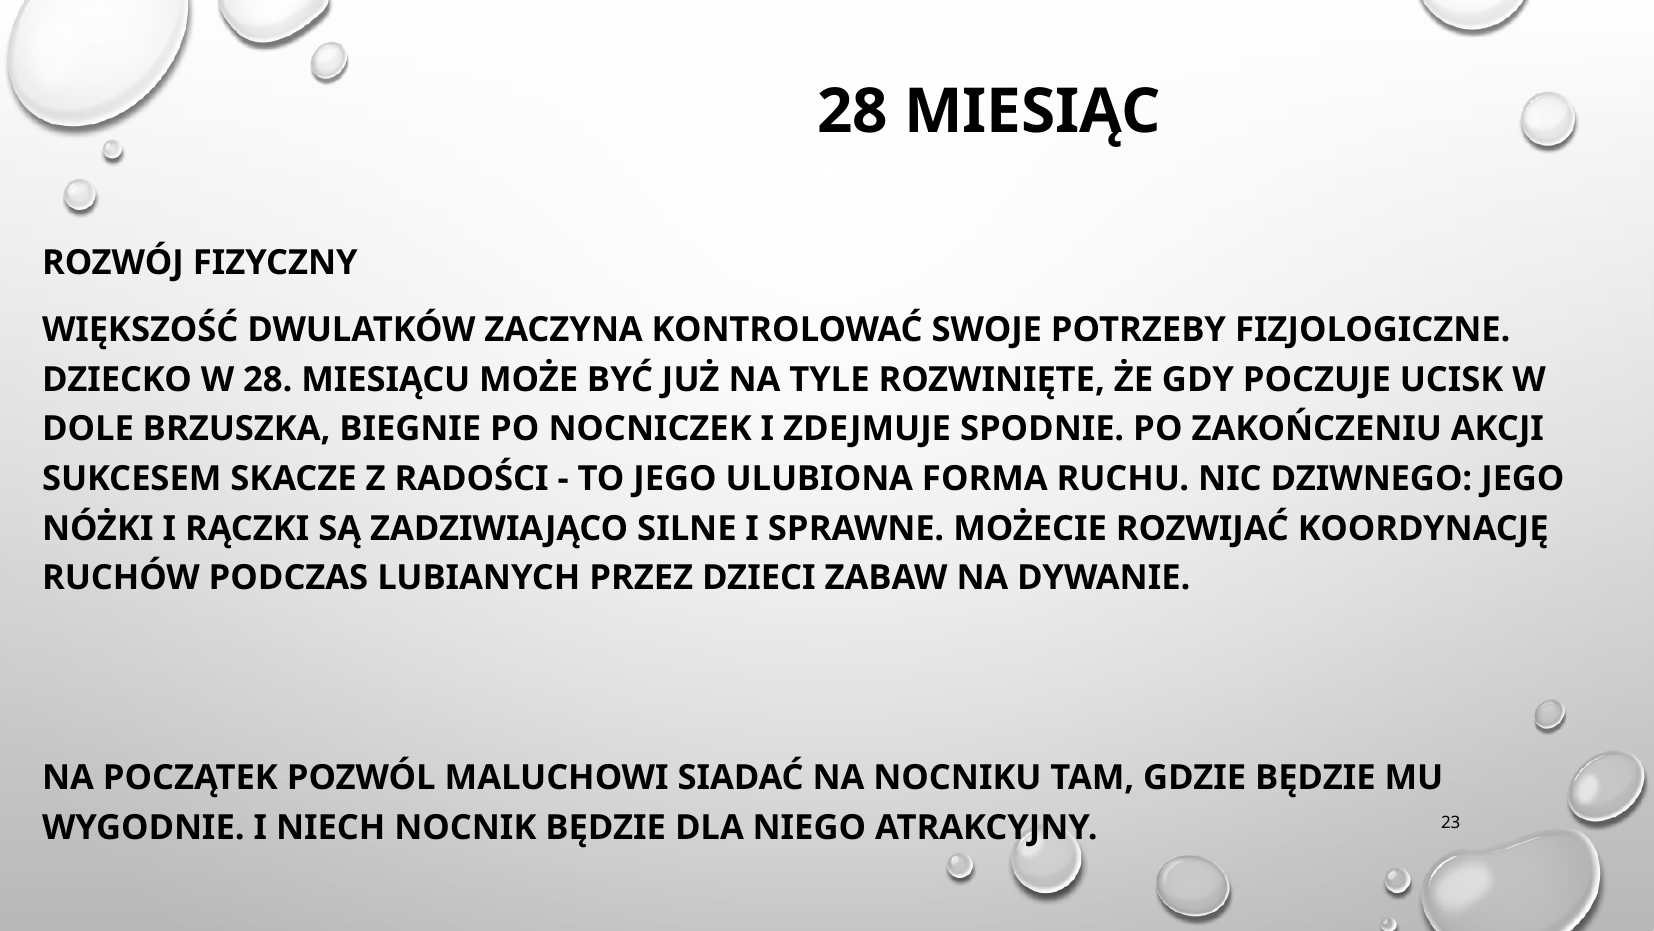

# 28 miesiąc
Rozwój fizyczny
Większość dwulatków zaczyna kontrolować swoje potrzeby fizjologiczne. Dziecko w 28. miesiącu może być już na tyle rozwinięte, że gdy poczuje ucisk w dole brzuszka, biegnie po nocniczek i zdejmuje spodnie. Po zakończeniu akcji sukcesem skacze z radości - to jego ulubiona forma ruchu. Nic dziwnego: jego nóżki i rączki są zadziwiająco silne i sprawne. Możecie rozwijać koordynację ruchów podczas lubianych przez dzieci zabaw na dywanie.
Na początek pozwól maluchowi siadać na nocniku tam, gdzie będzie mu wygodnie. I niech nocnik będzie dla niego atrakcyjny.
22